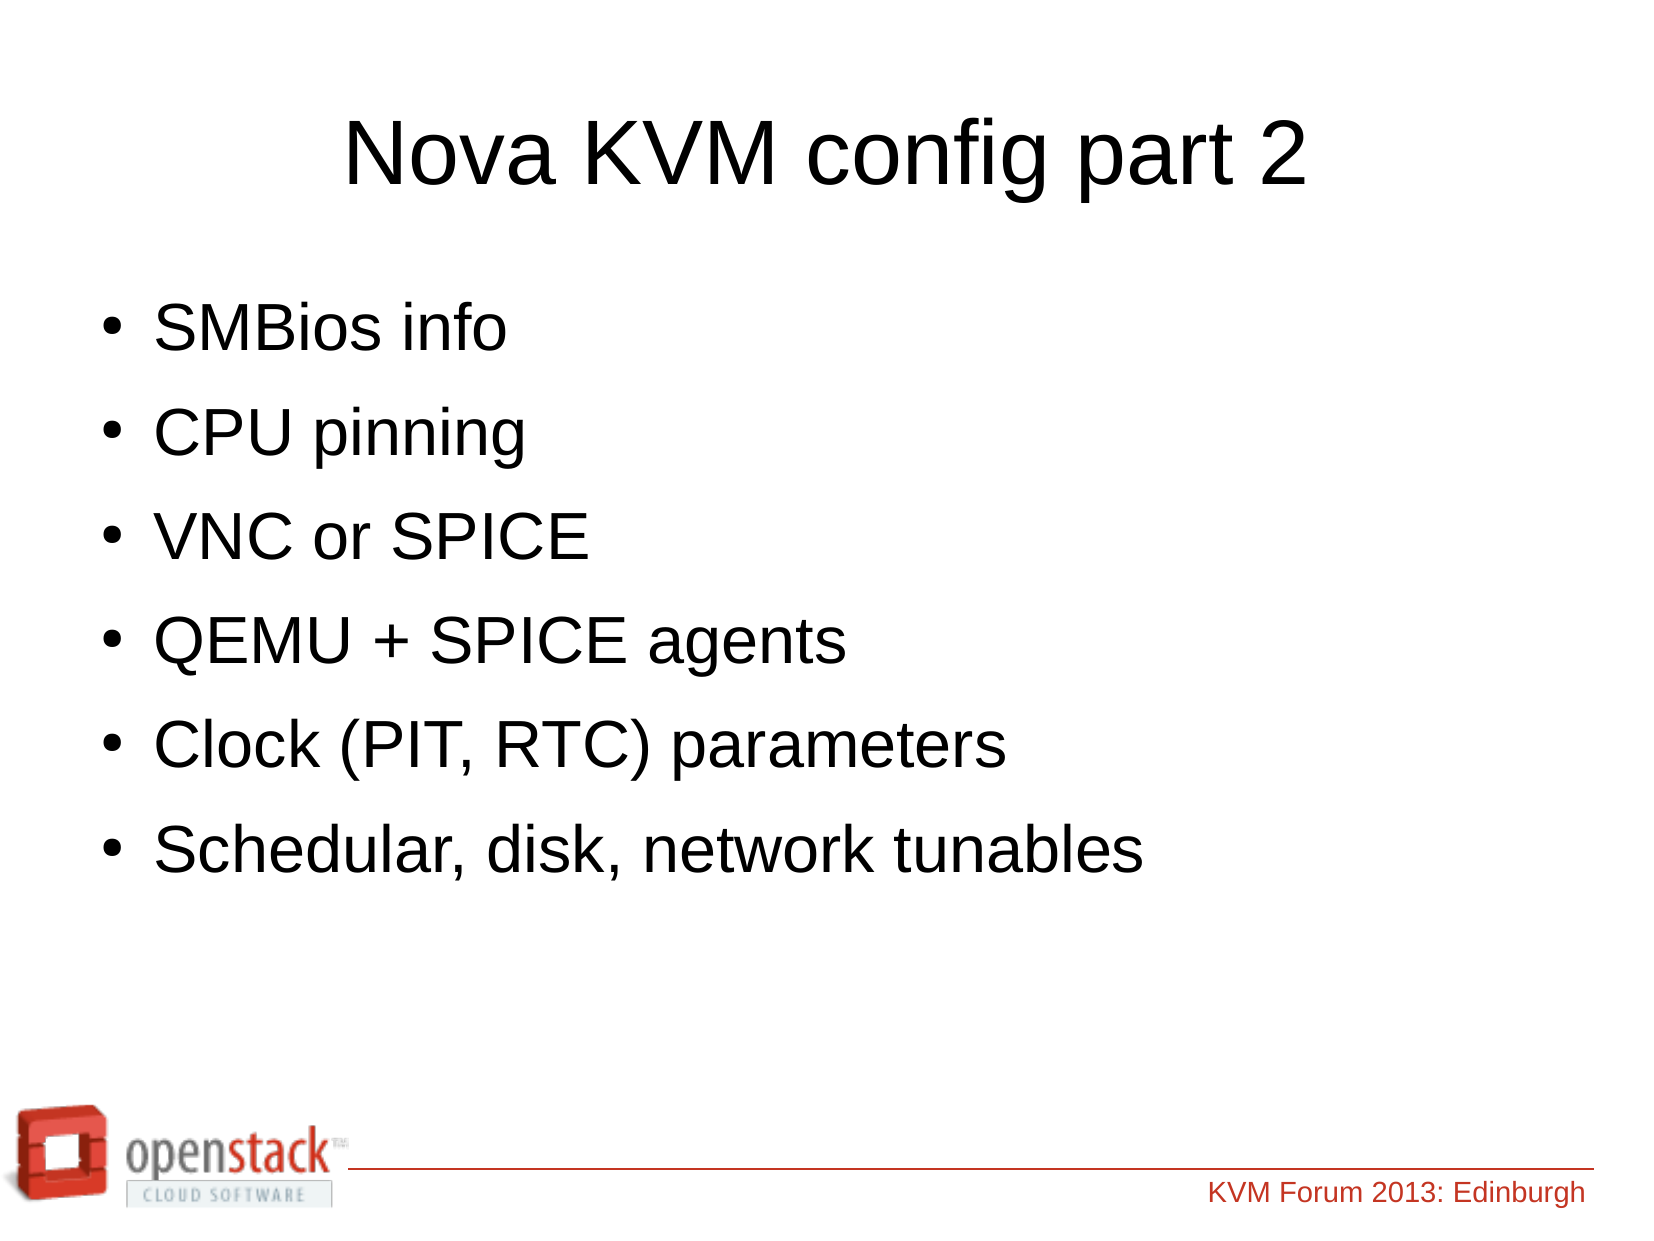

# Nova KVM config part 2
SMBios info
CPU pinning
VNC or SPICE
QEMU + SPICE agents
Clock (PIT, RTC) parameters
Schedular, disk, network tunables